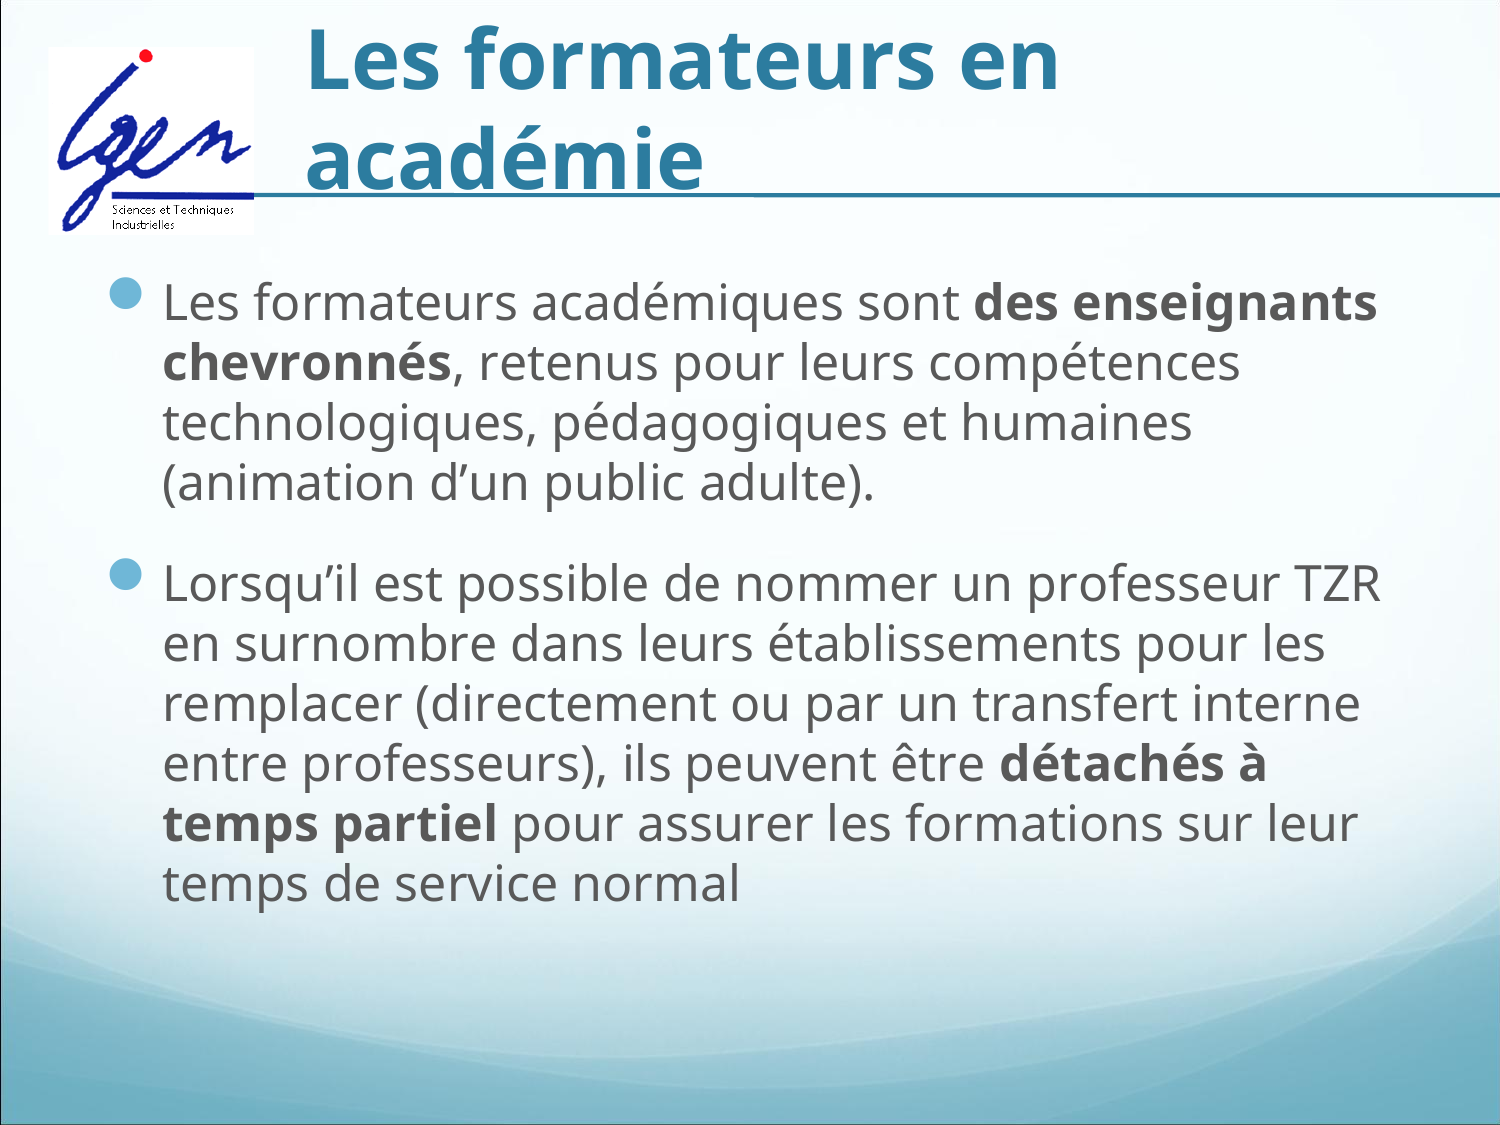

# Les formateurs en académie
Les formateurs académiques sont des enseignants chevronnés, retenus pour leurs compétences technologiques, pédagogiques et humaines (animation d’un public adulte).
Lorsqu’il est possible de nommer un professeur TZR en surnombre dans leurs établissements pour les remplacer (directement ou par un transfert interne entre professeurs), ils peuvent être détachés à temps partiel pour assurer les formations sur leur temps de service normal